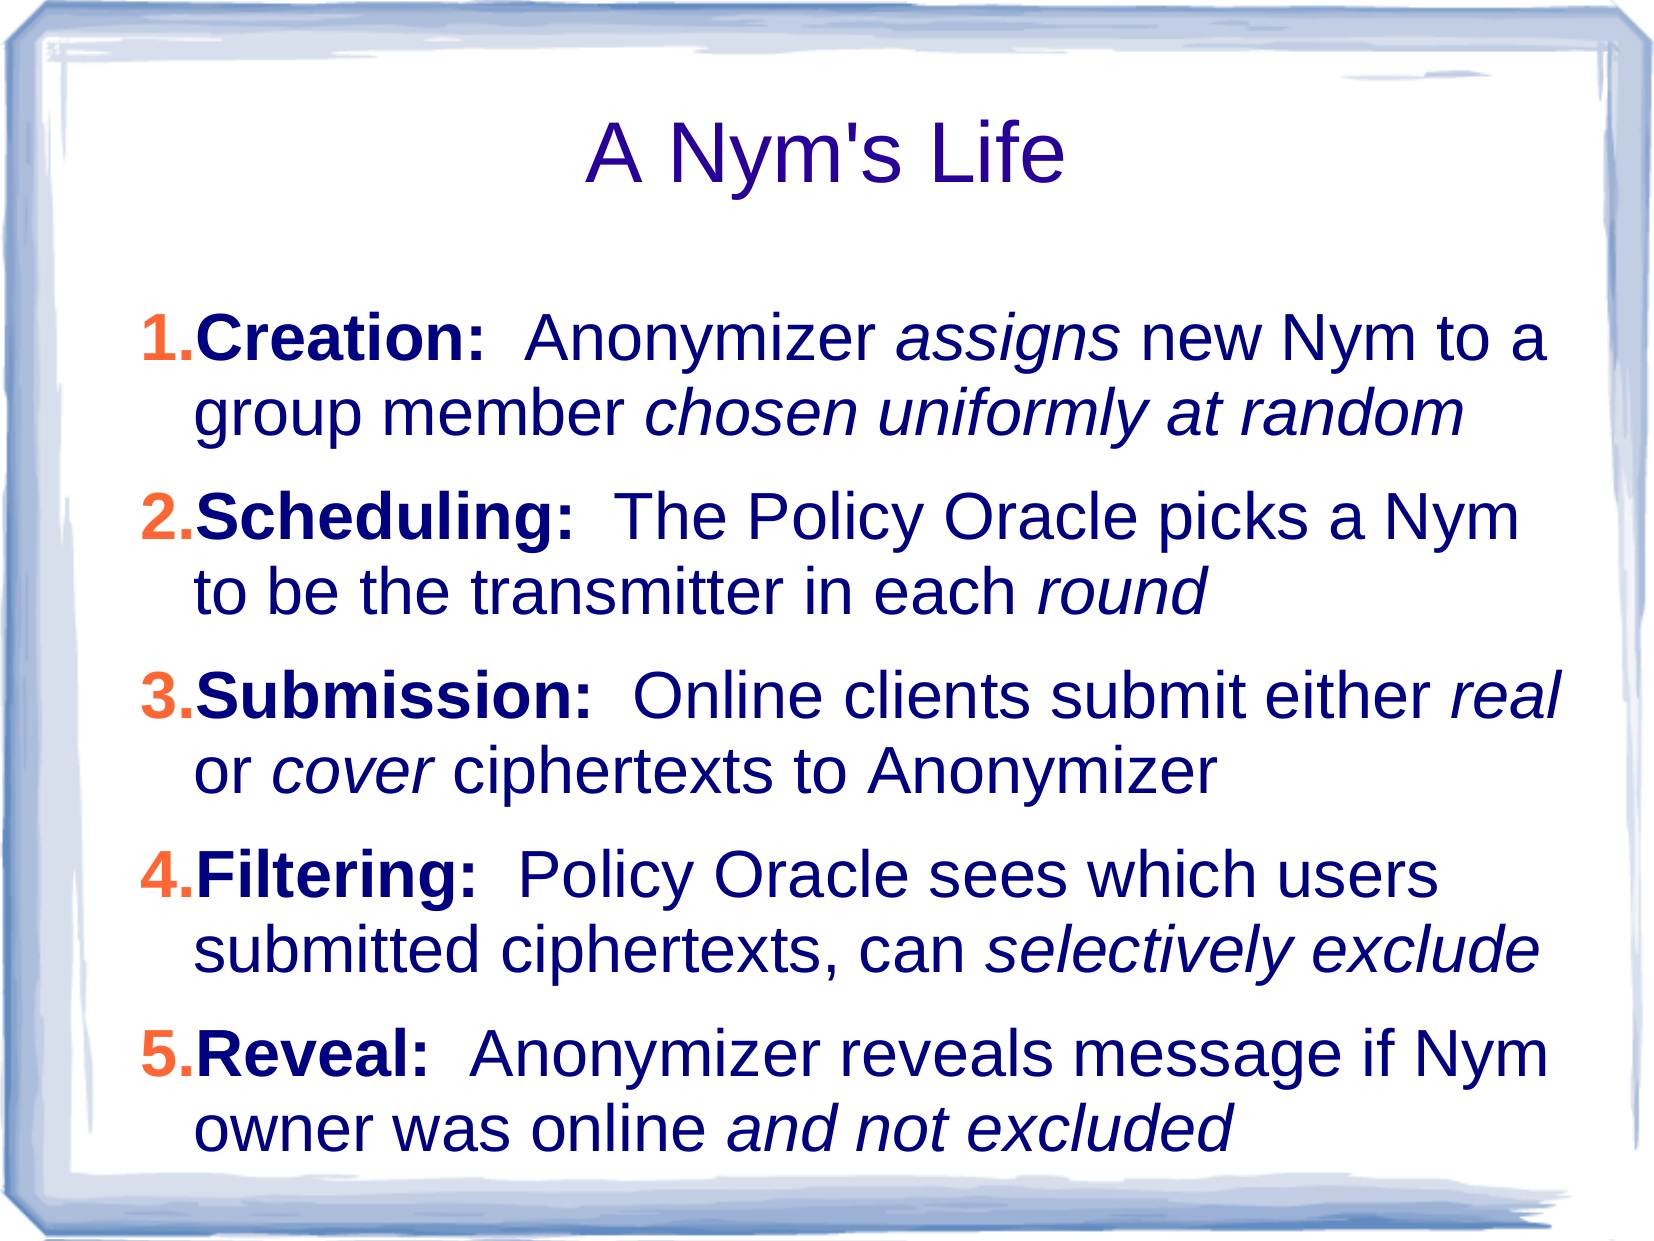

# A Nym's Life
Creation: Anonymizer assigns new Nym to a group member chosen uniformly at random
Scheduling: The Policy Oracle picks a Nym to be the transmitter in each round
Submission: Online clients submit either real or cover ciphertexts to Anonymizer
Filtering: Policy Oracle sees which users submitted ciphertexts, can selectively exclude
Reveal: Anonymizer reveals message if Nym owner was online and not excluded